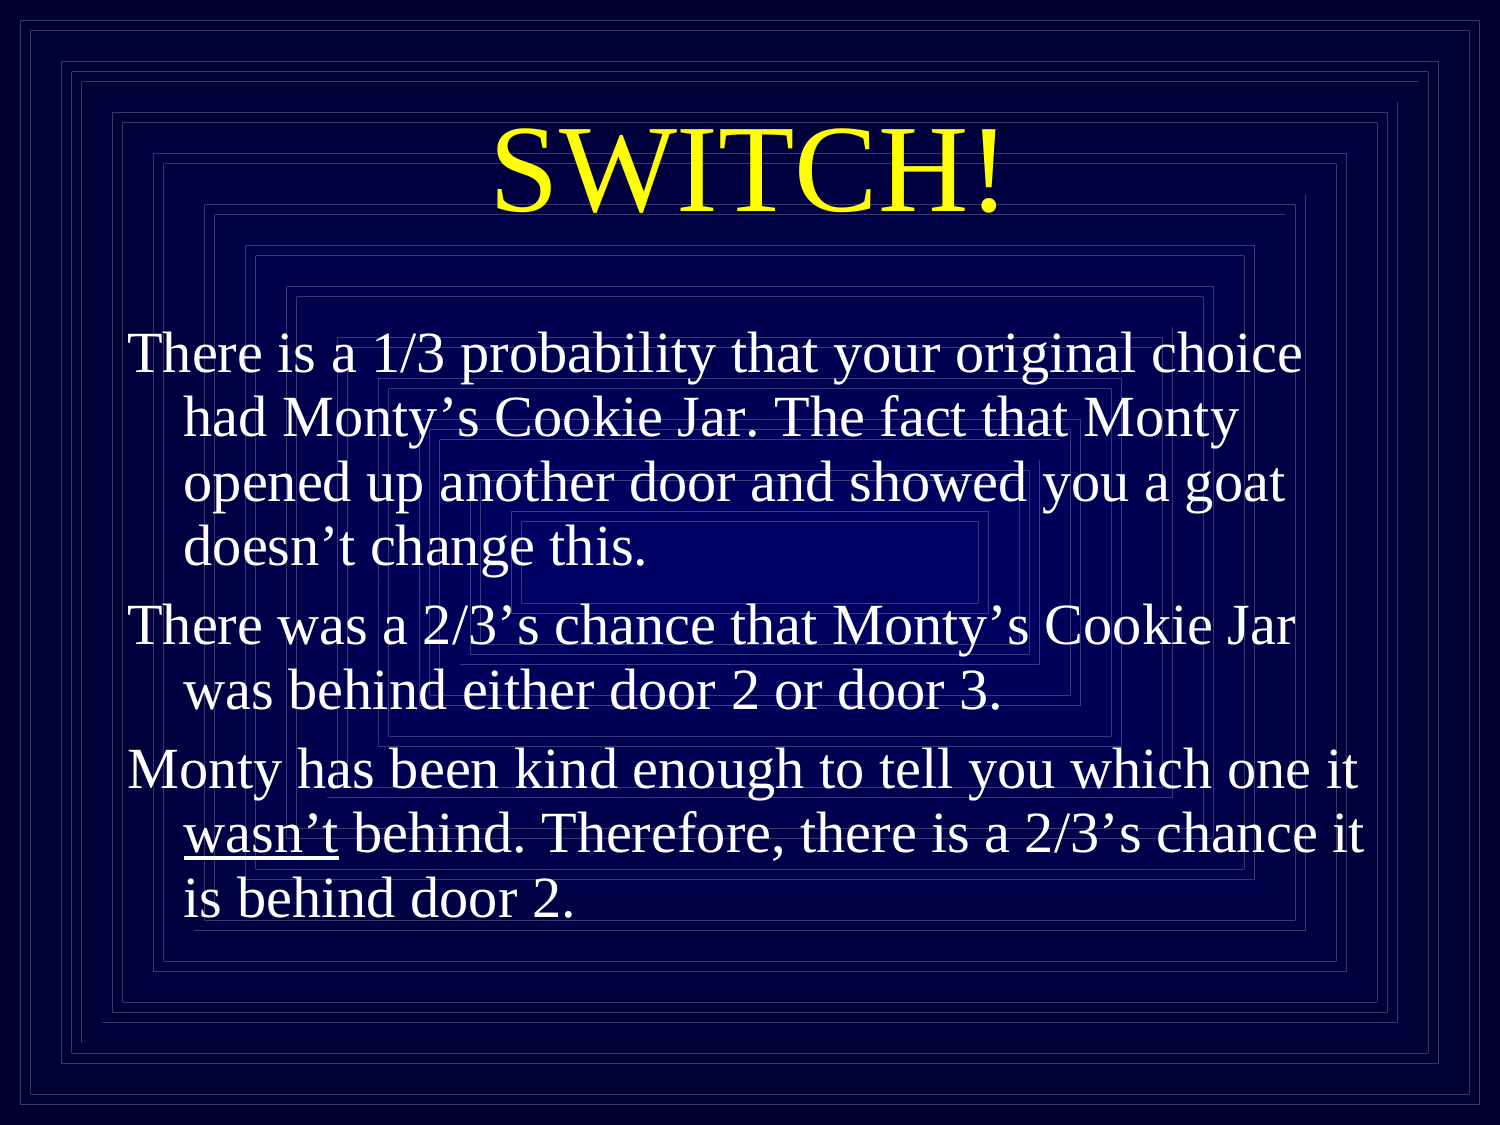

# SWITCH!
There is a 1/3 probability that your original choice had Monty’s Cookie Jar. The fact that Monty opened up another door and showed you a goat doesn’t change this.
There was a 2/3’s chance that Monty’s Cookie Jar was behind either door 2 or door 3.
Monty has been kind enough to tell you which one it wasn’t behind. Therefore, there is a 2/3’s chance it is behind door 2.